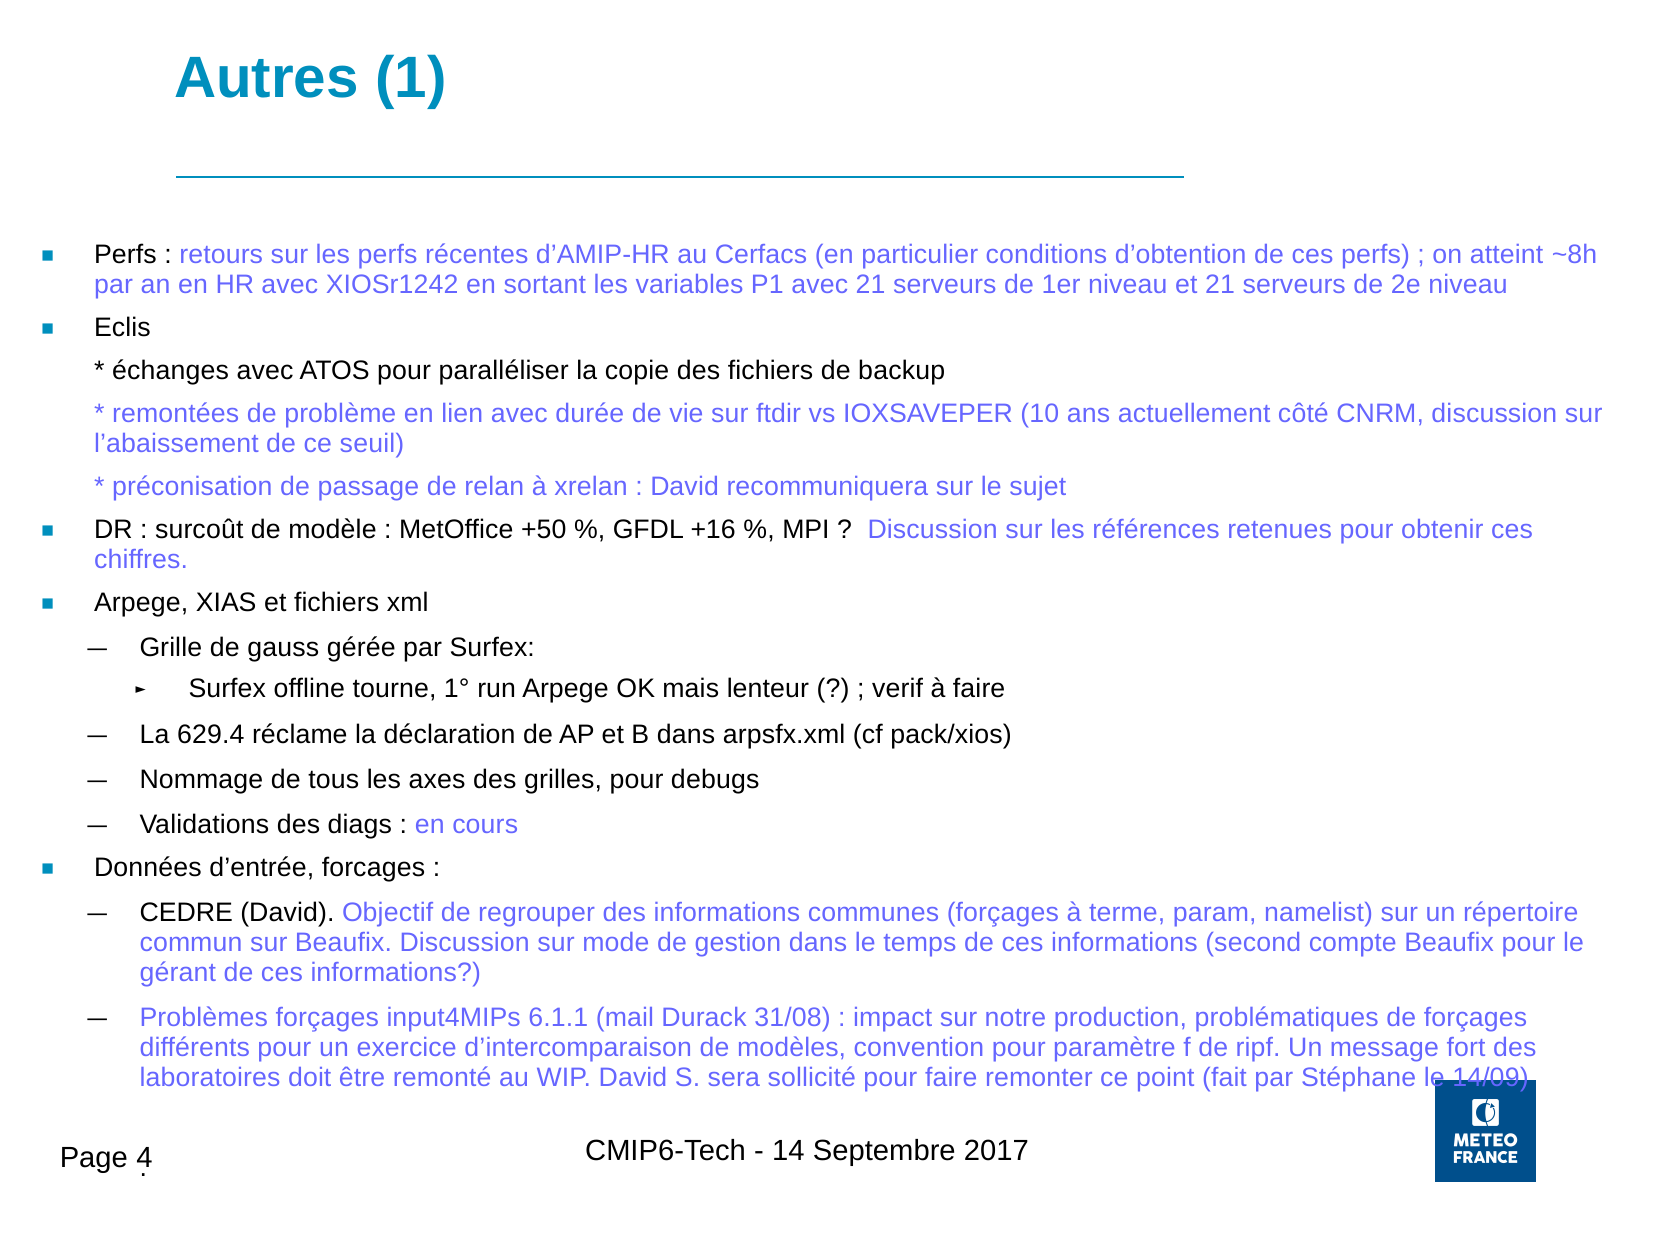

# Autres (1)
Perfs : retours sur les perfs récentes d’AMIP-HR au Cerfacs (en particulier conditions d’obtention de ces perfs) ; on atteint ~8h par an en HR avec XIOSr1242 en sortant les variables P1 avec 21 serveurs de 1er niveau et 21 serveurs de 2e niveau
Eclis
* échanges avec ATOS pour paralléliser la copie des fichiers de backup
* remontées de problème en lien avec durée de vie sur ftdir vs IOXSAVEPER (10 ans actuellement côté CNRM, discussion sur l’abaissement de ce seuil)
* préconisation de passage de relan à xrelan : David recommuniquera sur le sujet
DR : surcoût de modèle : MetOffice +50 %, GFDL +16 %, MPI ? Discussion sur les références retenues pour obtenir ces chiffres.
Arpege, XIAS et fichiers xml
Grille de gauss gérée par Surfex:
Surfex offline tourne, 1° run Arpege OK mais lenteur (?) ; verif à faire
La 629.4 réclame la déclaration de AP et B dans arpsfx.xml (cf pack/xios)
Nommage de tous les axes des grilles, pour debugs
Validations des diags : en cours
Données d’entrée, forcages :
CEDRE (David). Objectif de regrouper des informations communes (forçages à terme, param, namelist) sur un répertoire commun sur Beaufix. Discussion sur mode de gestion dans le temps de ces informations (second compte Beaufix pour le gérant de ces informations?)
Problèmes forçages input4MIPs 6.1.1 (mail Durack 31/08) : impact sur notre production, problématiques de forçages différents pour un exercice d’intercomparaison de modèles, convention pour paramètre f de ripf. Un message fort des laboratoires doit être remonté au WIP. David S. sera sollicité pour faire remonter ce point (fait par Stéphane le 14/09)
.
CMIP6-Tech - 14 Septembre 2017
4